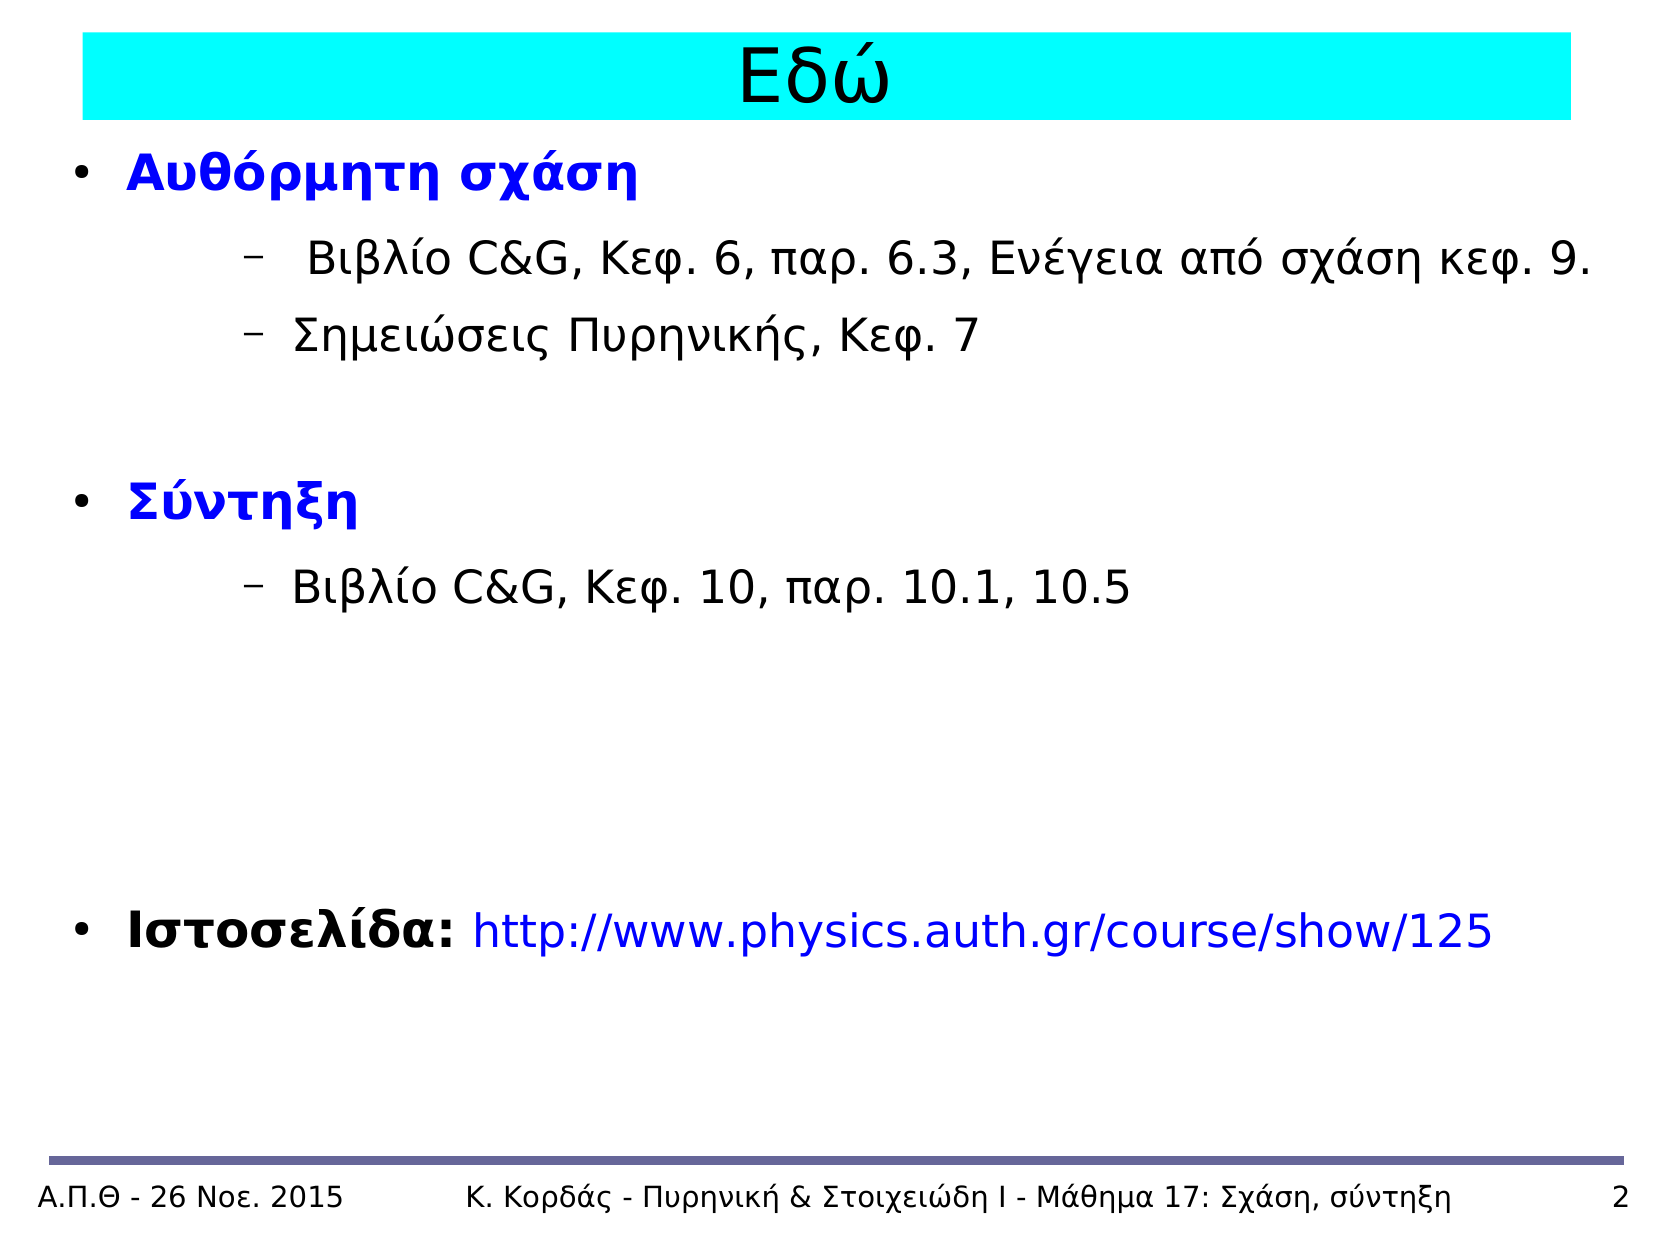

# Εδώ
Αυθόρμητη σχάση
 Βιβλίο C&G, Κεφ. 6, παρ. 6.3, Ενέγεια από σχάση κεφ. 9.
Σημειώσεις Πυρηνικής, Κεφ. 7
Σύντηξη
Βιβλίο C&G, Κεφ. 10, παρ. 10.1, 10.5
Ιστοσελίδα: http://www.physics.auth.gr/course/show/125
Α.Π.Θ - 26 Νοε. 2015
Κ. Κορδάς - Πυρηνική & Στοιχειώδη Ι - Μάθημα 17: Σχάση, σύντηξη
2